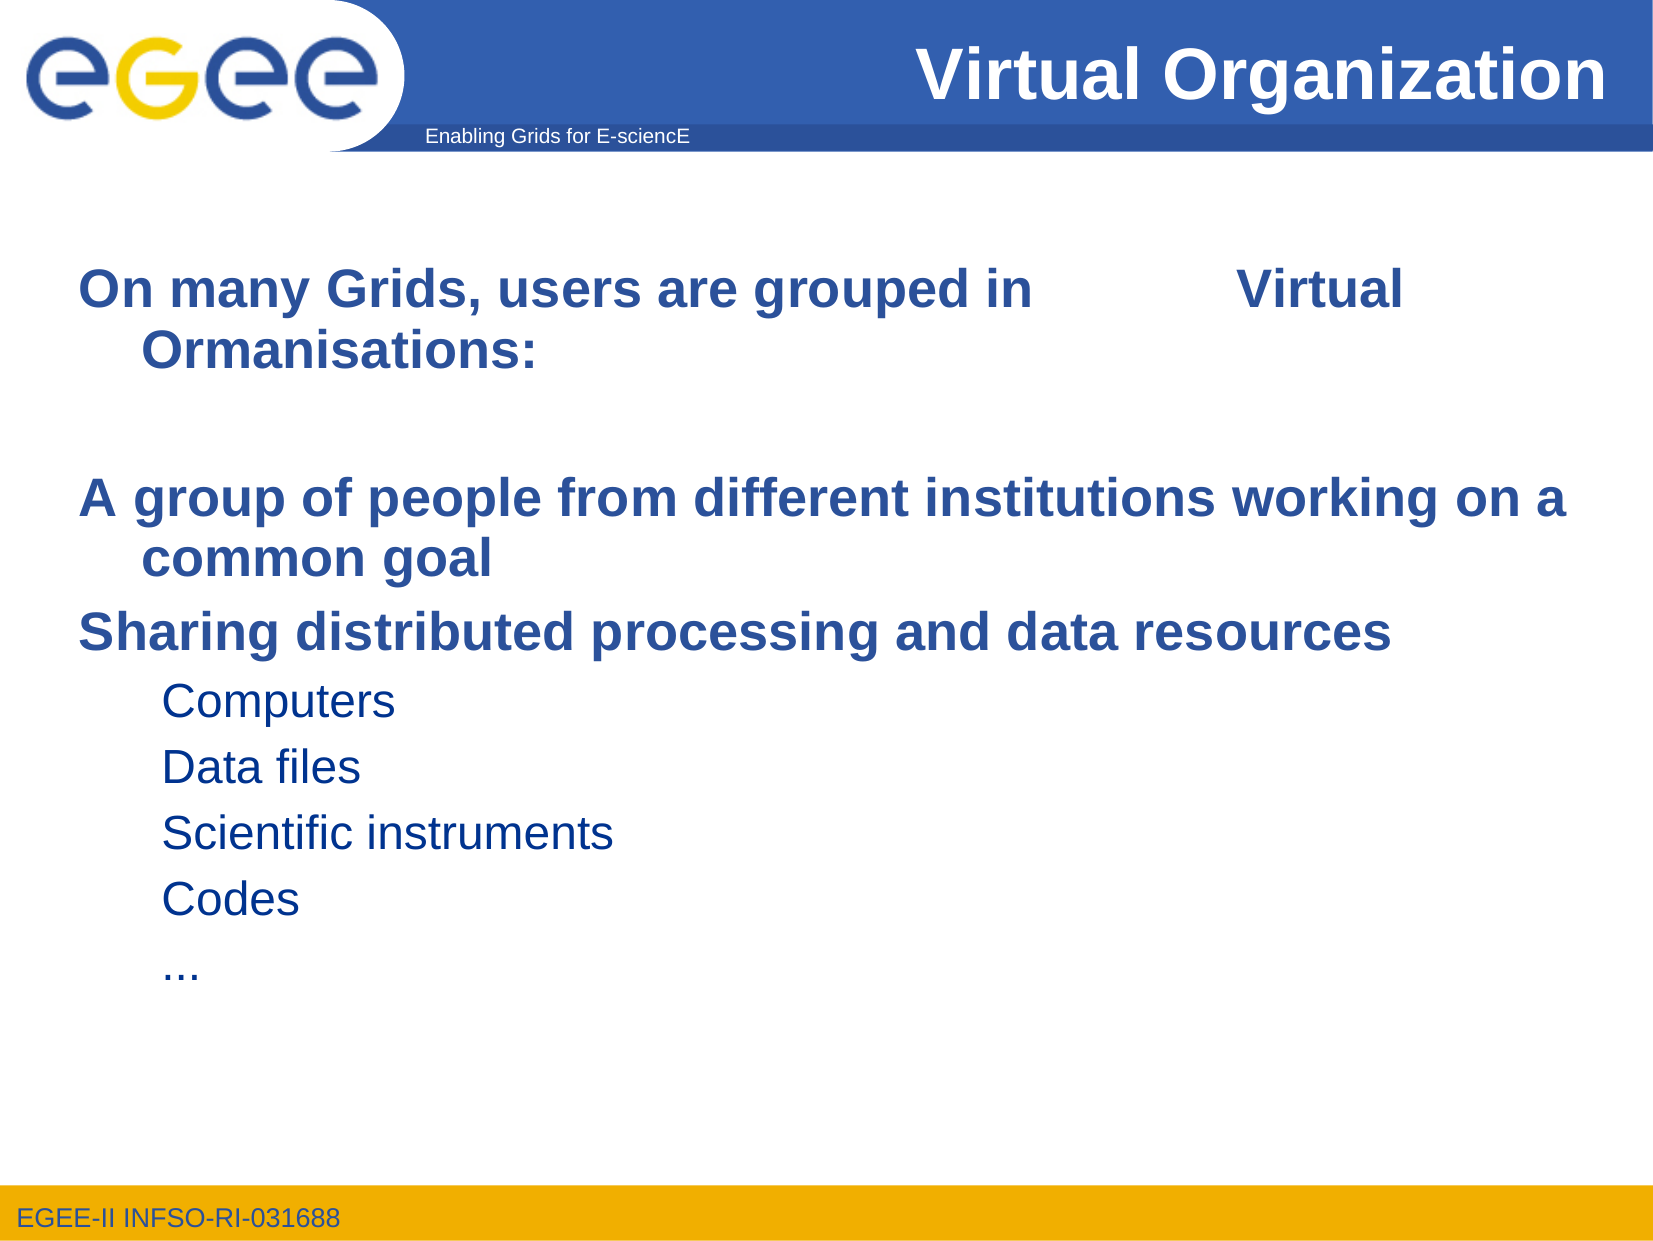

# Virtual Organization
On many Grids, users are grouped in 		Virtual Ormanisations:
A group of people from different institutions working on a common goal
Sharing distributed processing and data resources
Computers
Data files
Scientific instruments
Codes
...